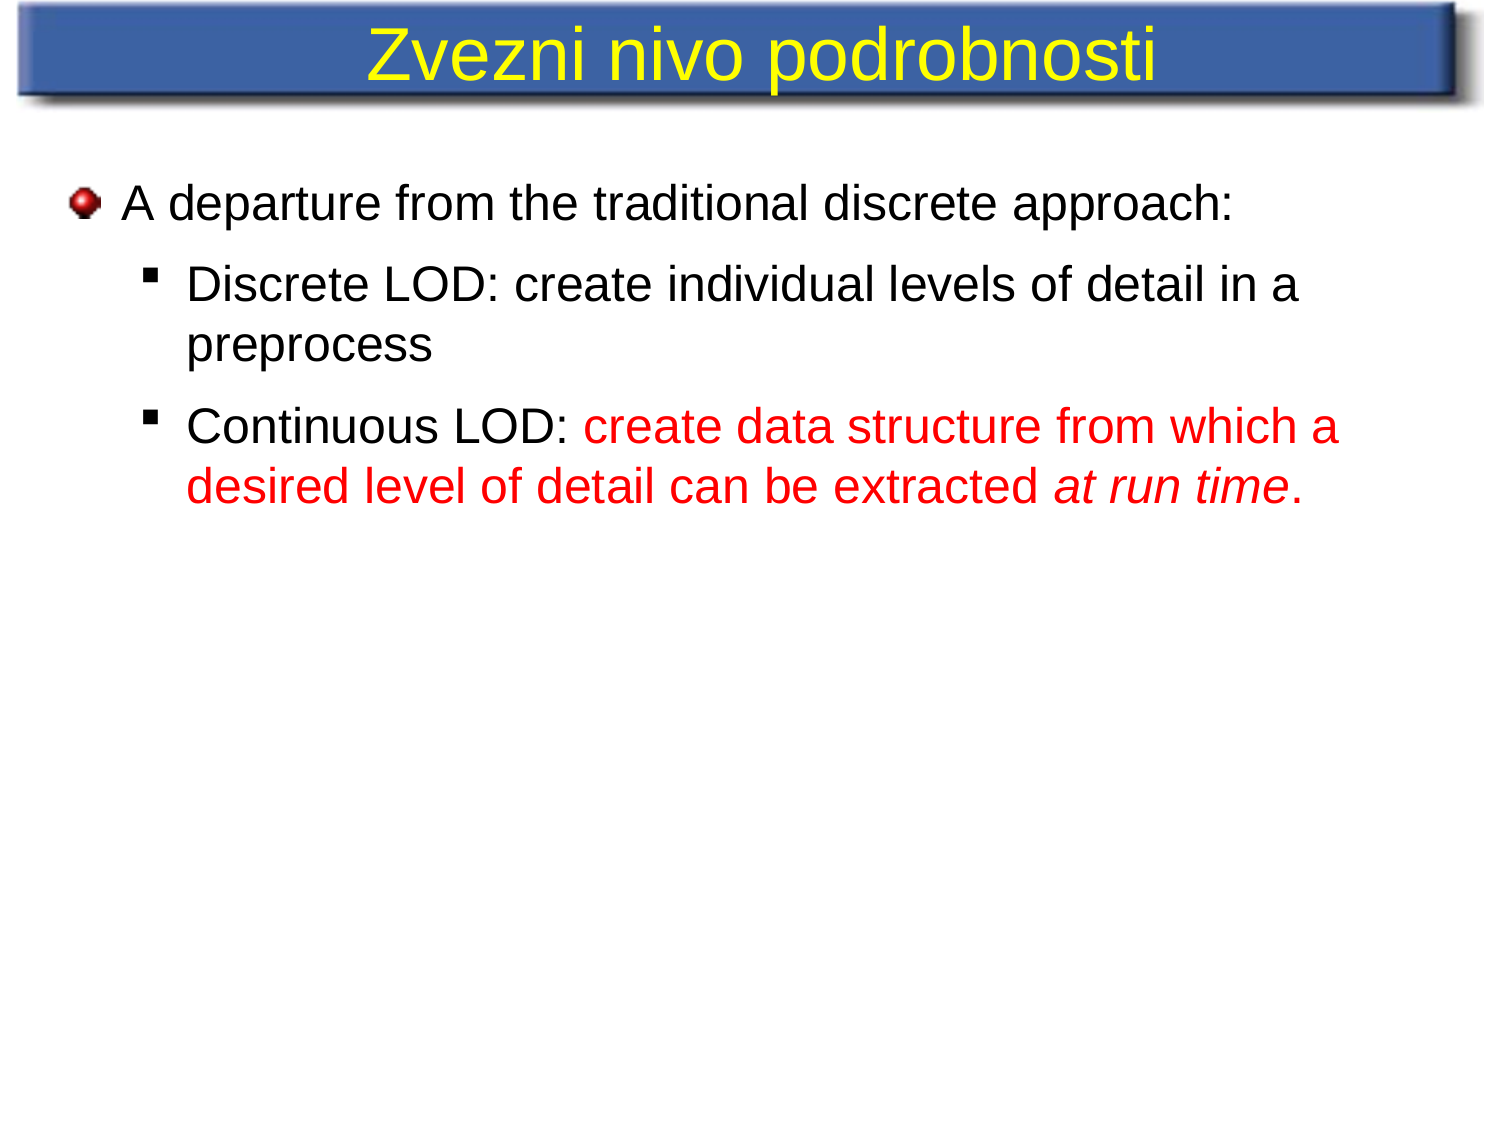

# Zvezni nivo podrobnosti
A departure from the traditional discrete approach:
Discrete LOD: create individual levels of detail in a preprocess
Continuous LOD: create data structure from which a desired level of detail can be extracted at run time.